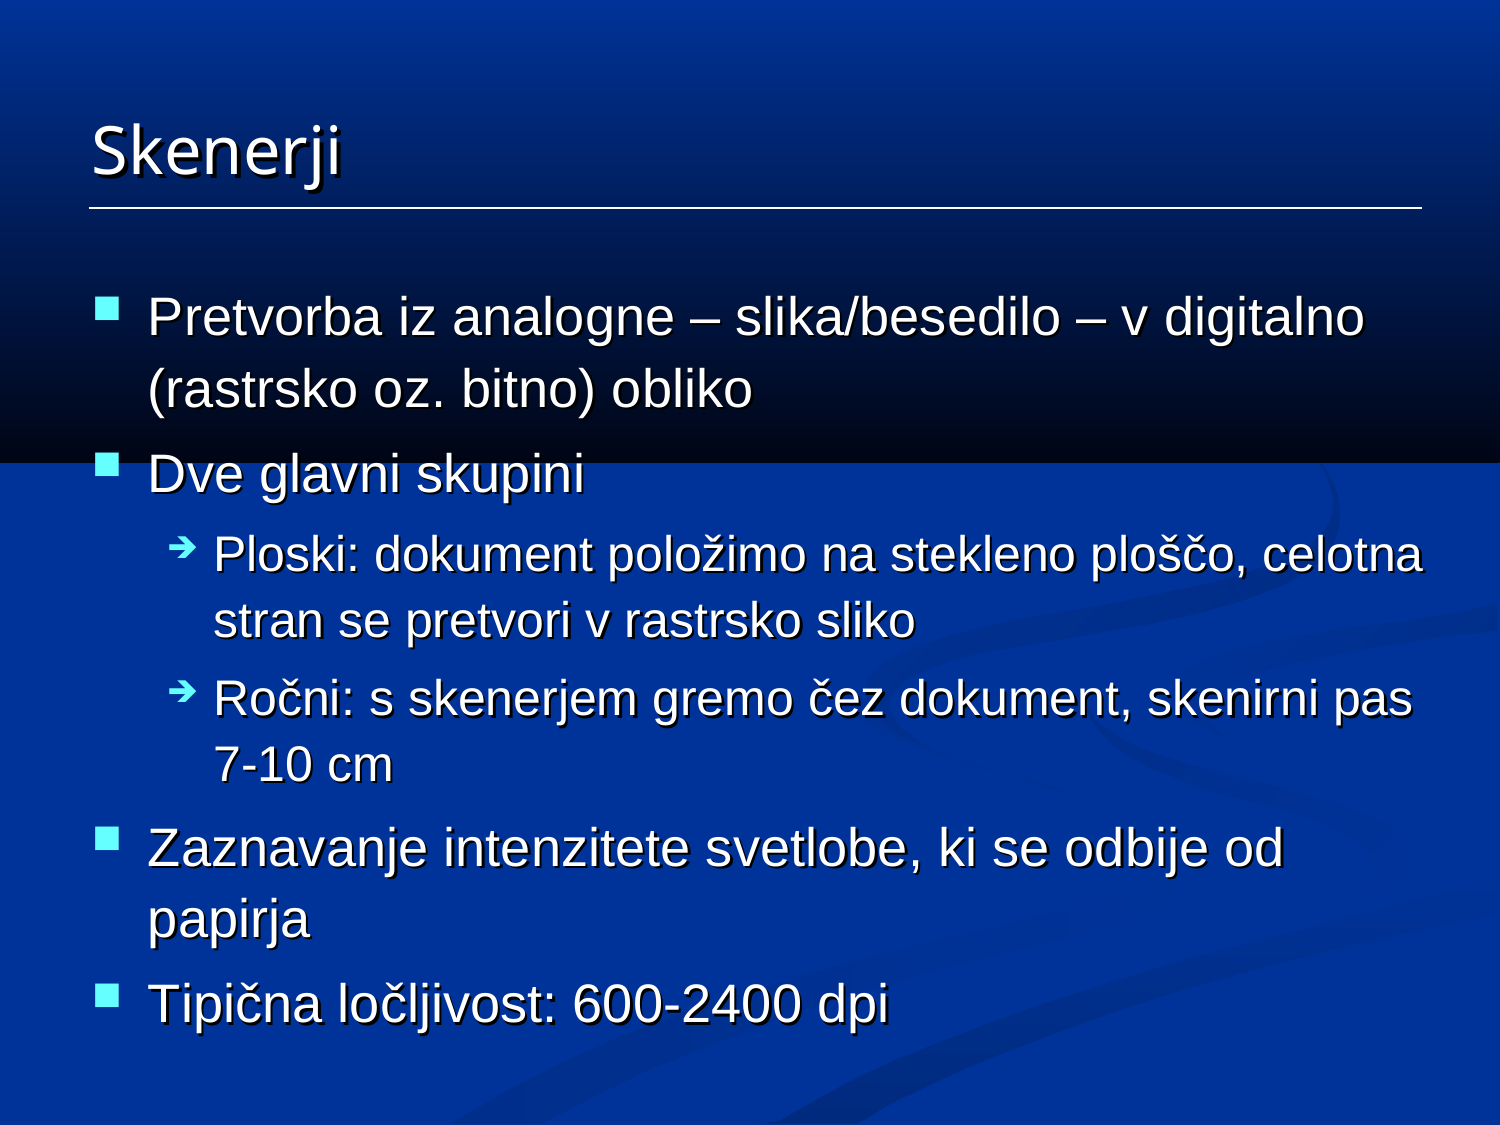

Skenerji
# Pretvorba iz analogne – slika/besedilo – v digitalno (rastrsko oz. bitno) obliko
Dve glavni skupini
Ploski: dokument položimo na stekleno ploščo, celotna stran se pretvori v rastrsko sliko
Ročni: s skenerjem gremo čez dokument, skenirni pas 7-10 cm
Zaznavanje intenzitete svetlobe, ki se odbije od papirja
Tipična ločljivost: 600-2400 dpi